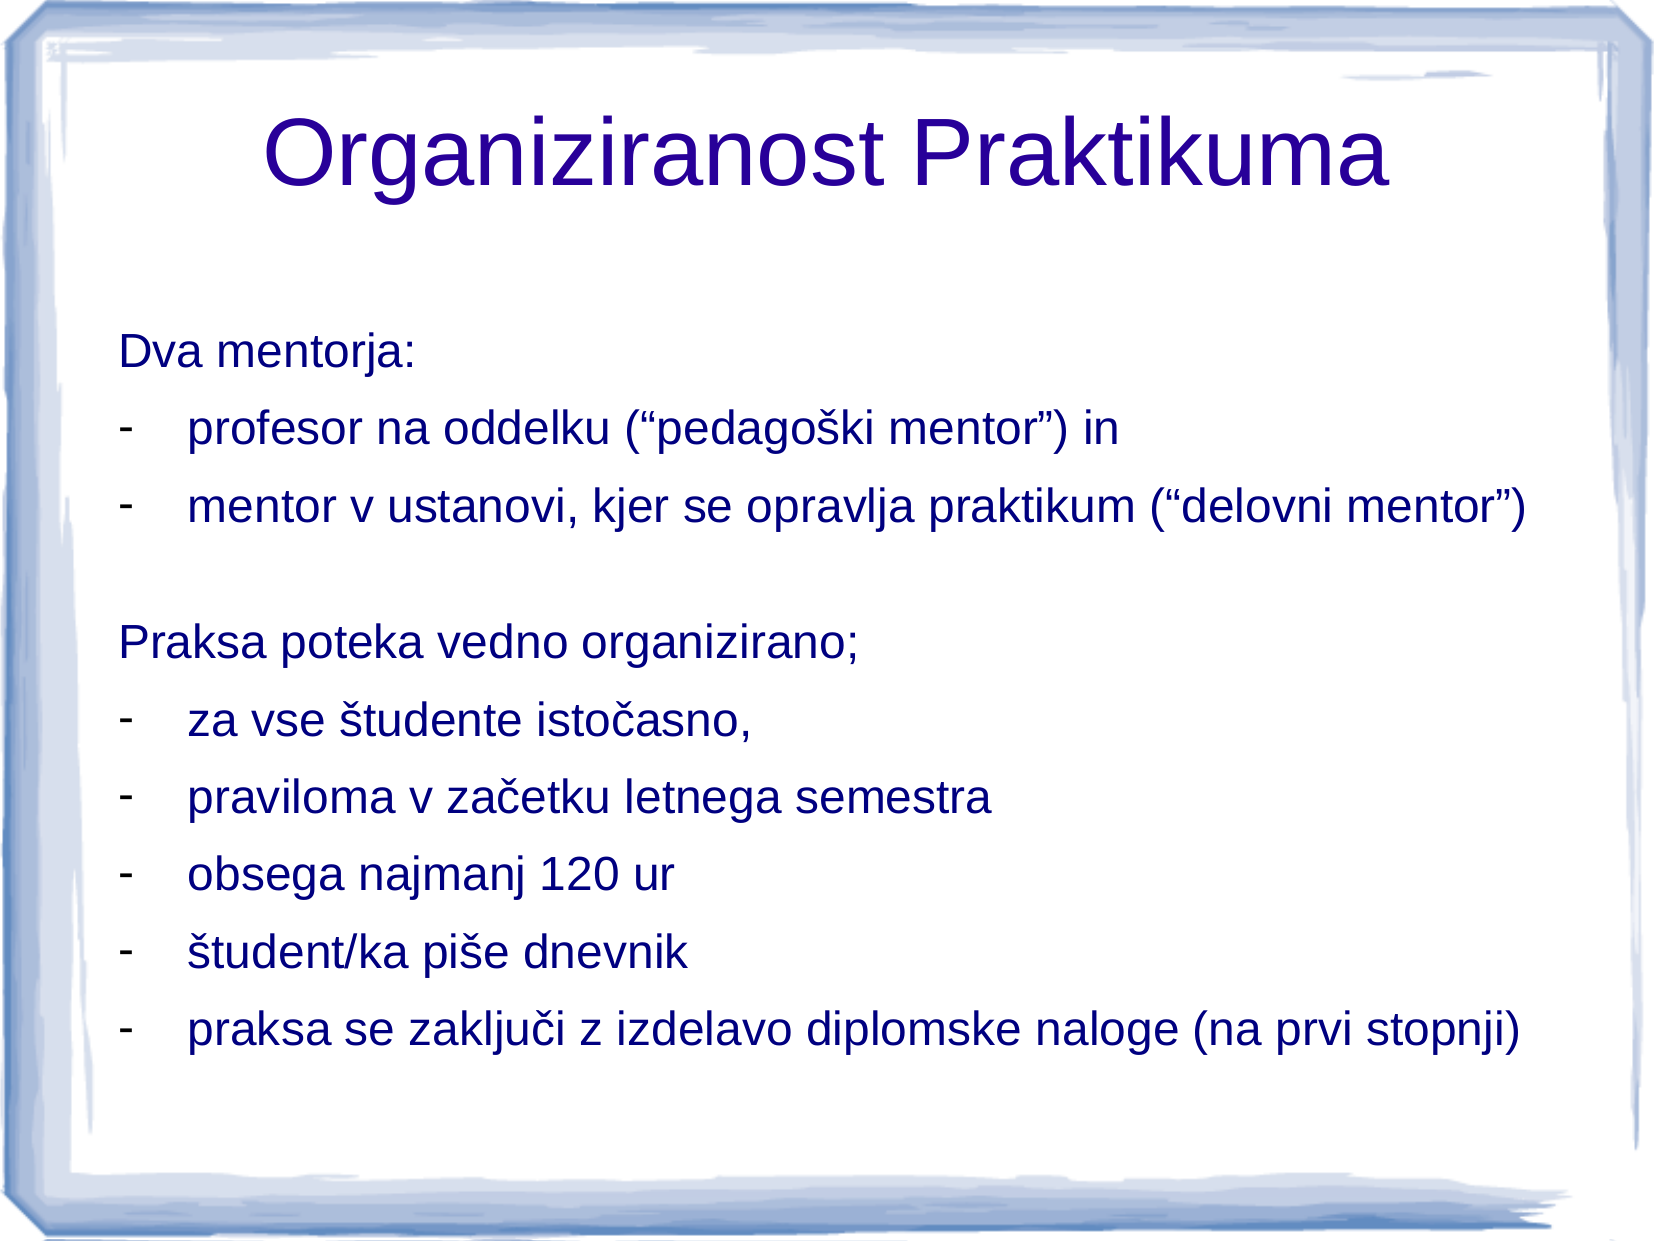

# Organiziranost Praktikuma
Dva mentorja:
 profesor na oddelku (“pedagoški mentor”) in
 mentor v ustanovi, kjer se opravlja praktikum (“delovni mentor”)
Praksa poteka vedno organizirano;
 za vse študente istočasno,
 praviloma v začetku letnega semestra
 obsega najmanj 120 ur
 študent/ka piše dnevnik
 praksa se zaključi z izdelavo diplomske naloge (na prvi stopnji)